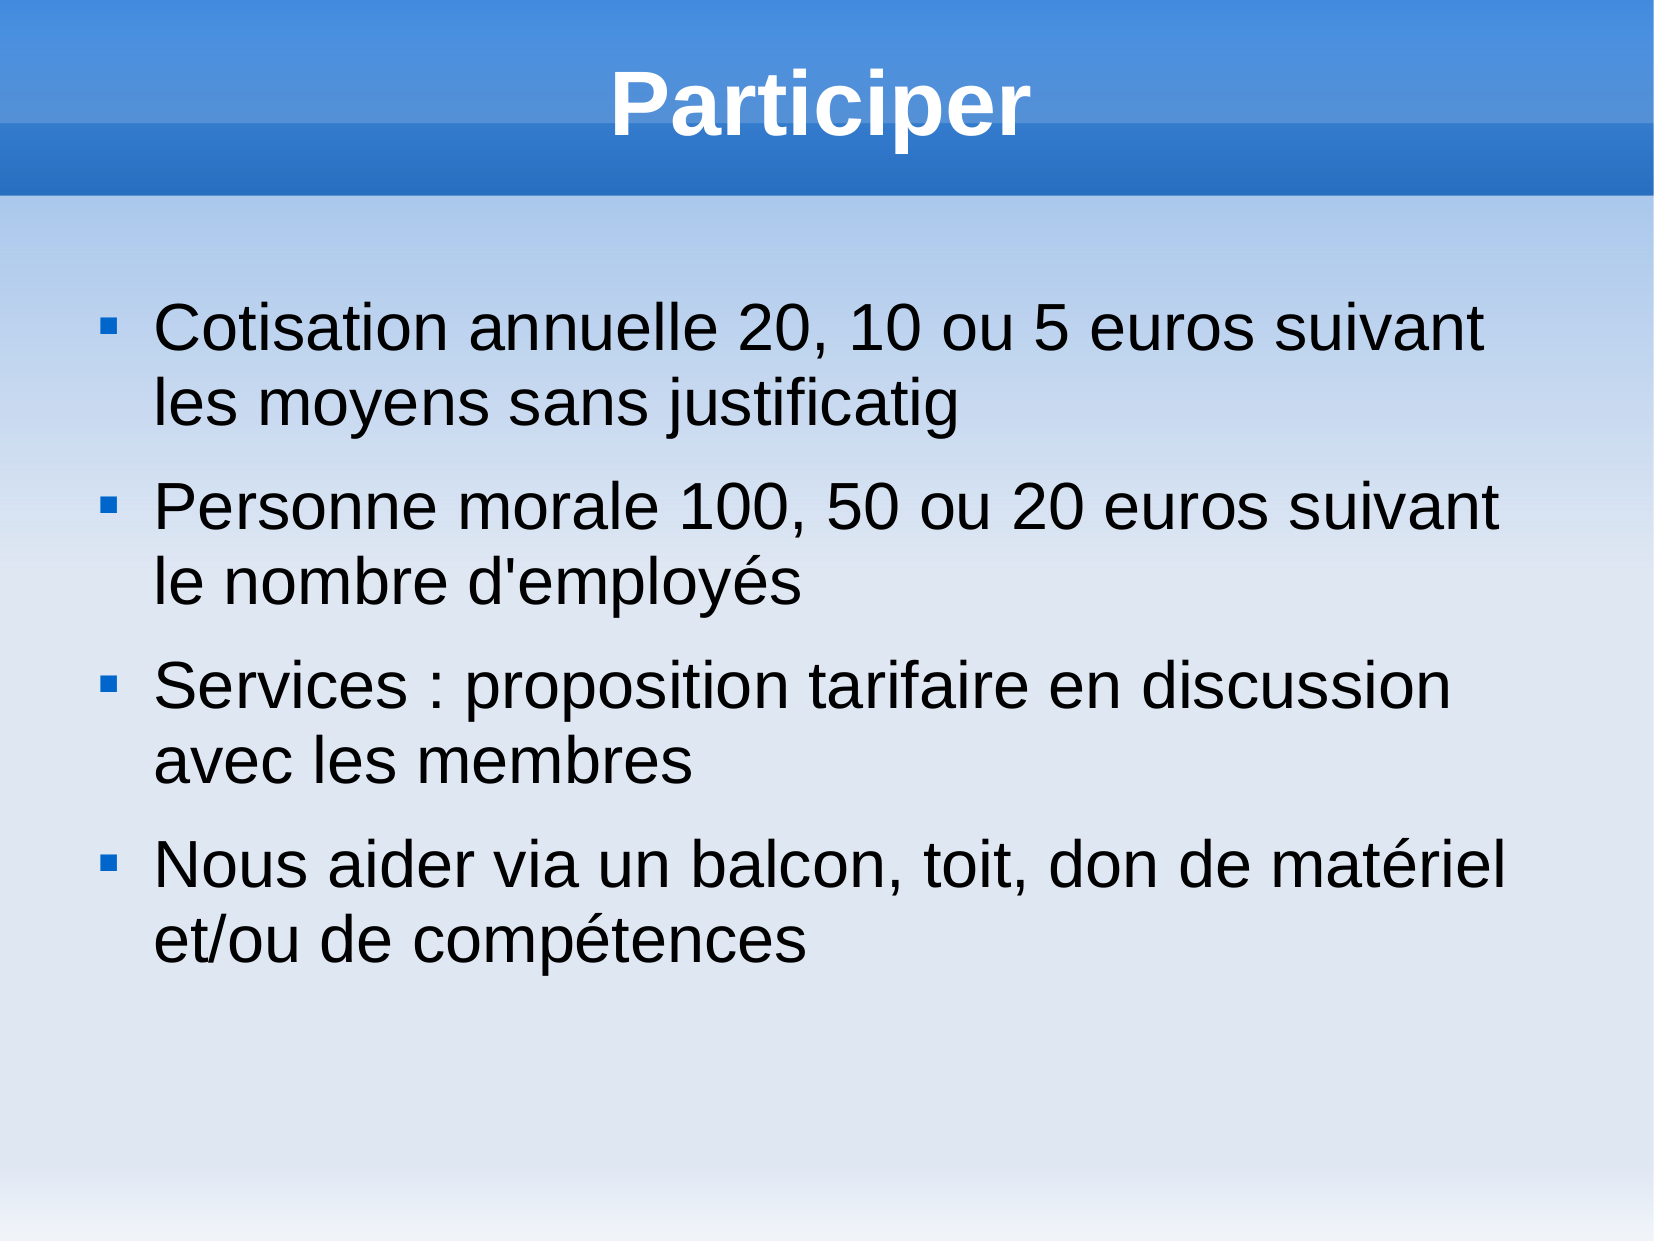

# Participer
Cotisation annuelle 20, 10 ou 5 euros suivant les moyens sans justificatig
Personne morale 100, 50 ou 20 euros suivant le nombre d'employés
Services : proposition tarifaire en discussion avec les membres
Nous aider via un balcon, toit, don de matériel et/ou de compétences